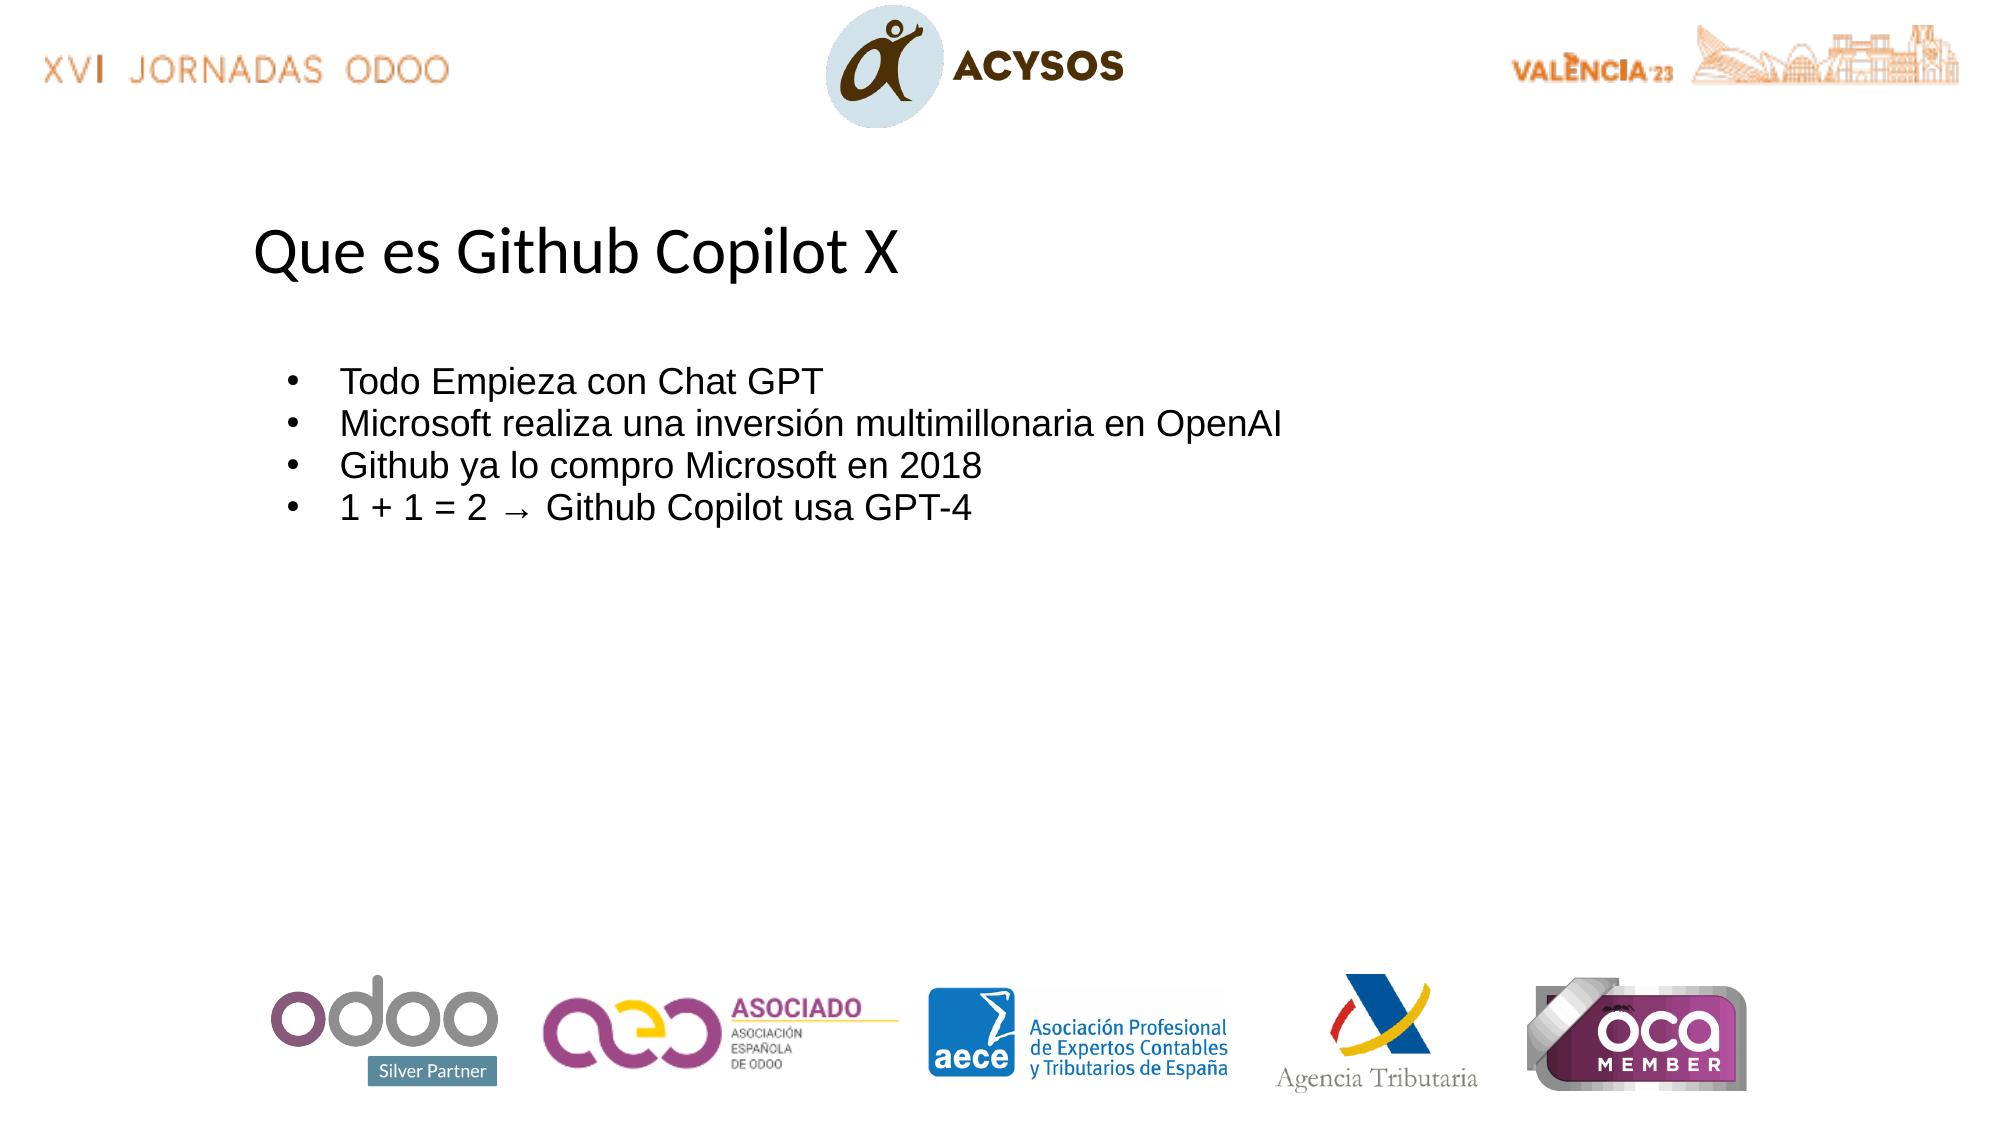

# Que es Github Copilot X
Todo Empieza con Chat GPT
Microsoft realiza una inversión multimillonaria en OpenAI
Github ya lo compro Microsoft en 2018
1 + 1 = 2 → Github Copilot usa GPT-4